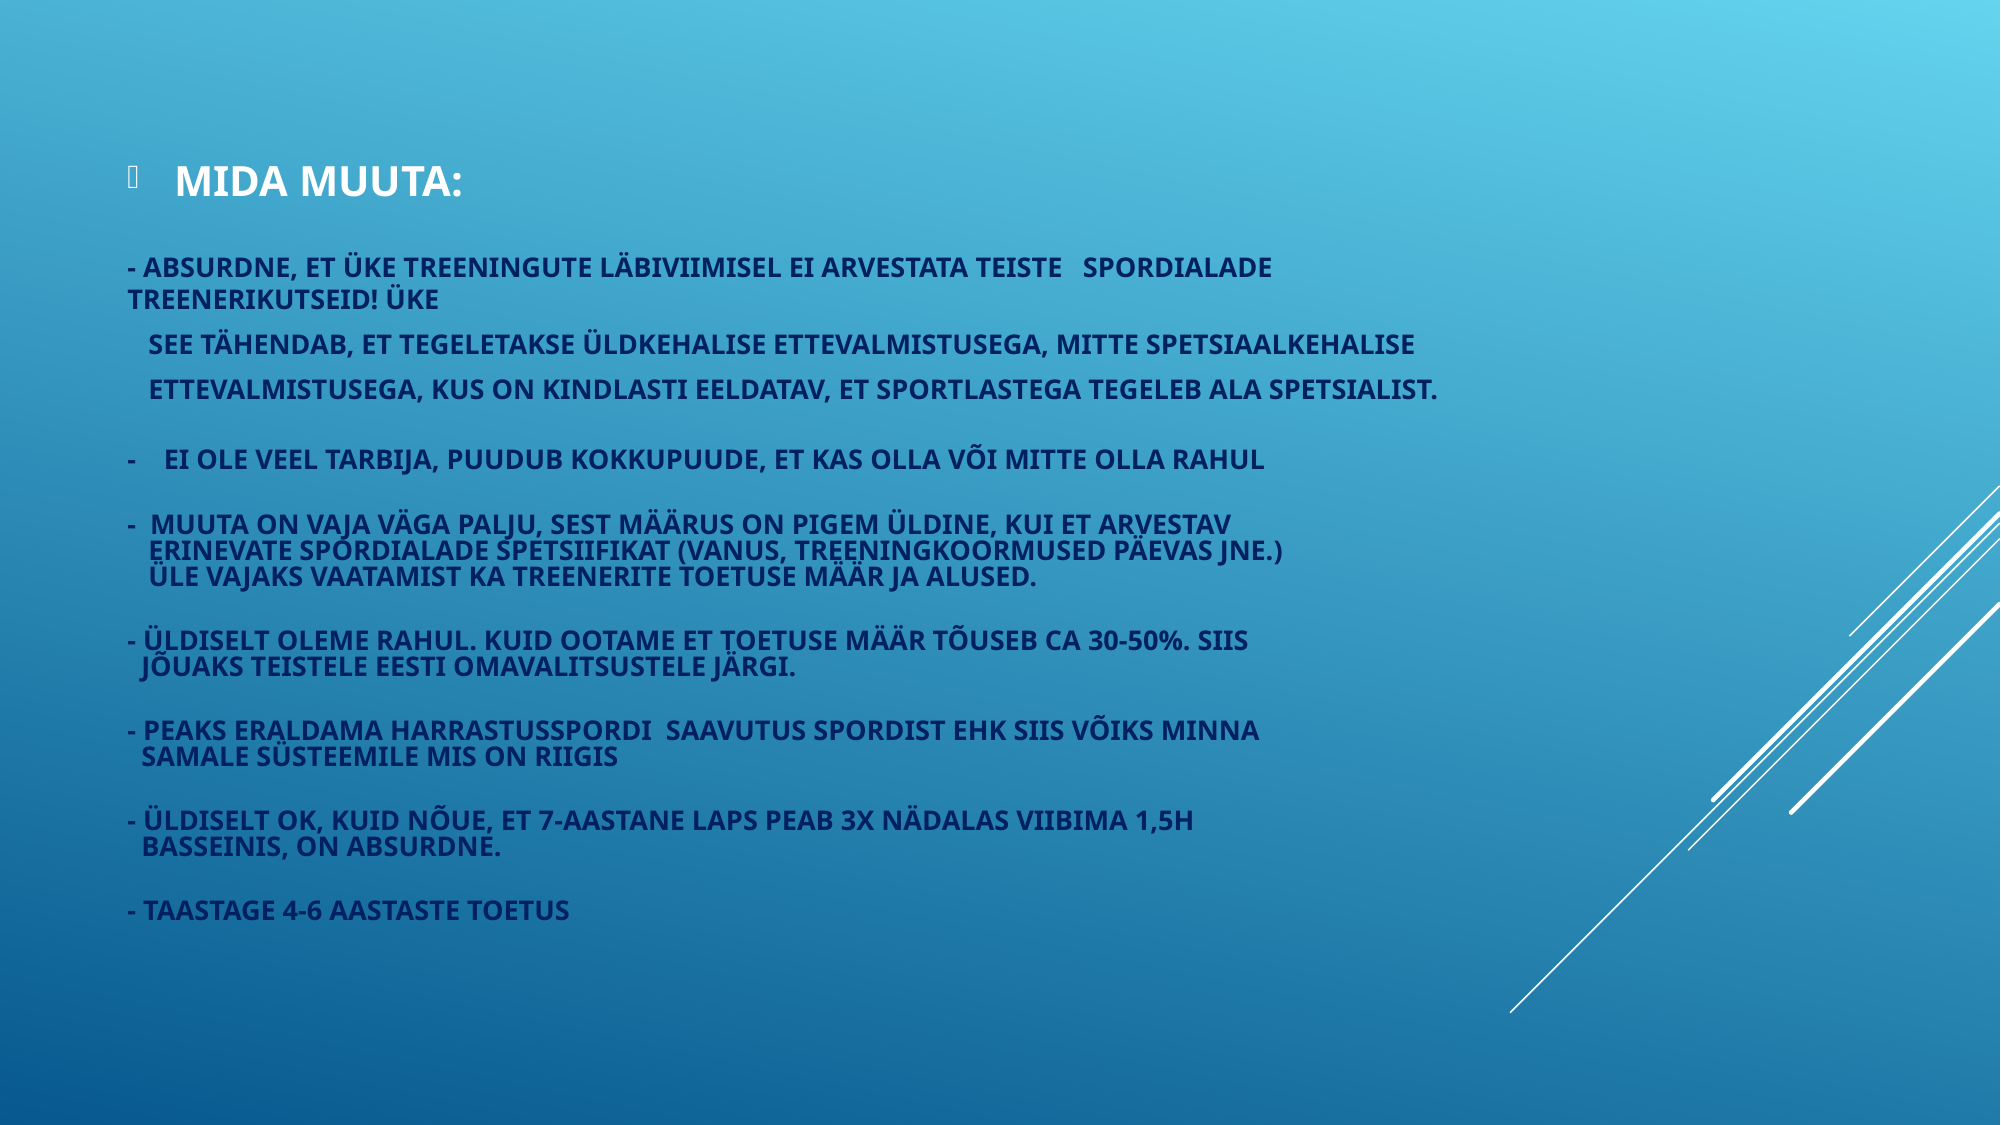

# Mida muuta:
- Absurdne, et ÜKE treeningute läbiviimisel ei arvestata teiste spordialade treenerikutseid! ÜKE
 see tähendab, et tegeletakse üldkehalise ettevalmistusega, mitte spetsiaalkehalise
 ettevalmistusega, kus on kindlasti eeldatav, et sportlastega tegeleb ala spetsialist.
- ei ole veel tarbija, puudub kokkupuude, et kas olla või mitte olla rahul
- Muuta on vaja väga palju, sest määrus on pigem üldine, kui et arvestav
 erinevate spordialade spetsiifikat (vanus, treeningkoormused päevas jne.)
 Üle vajaks vaatamist ka treenerite toetuse määr ja alused.
- Üldiselt oleme rahul. Kuid ootame et toetuse määr tõuseb ca 30-50%. Siis
 jõuaks teistele Eesti omavalitsustele järgi.
- peaks eraldama Harrastusspordi saavutus spordist ehk sIis võiks minna
 samale süsteemile mis on riigis
- Üldiselt ok, kuid nõue, et 7-aastane laps peab 3x nädalas viibima 1,5h
 basseinis, on absurdne.
- taastage 4-6 aastaste toetus